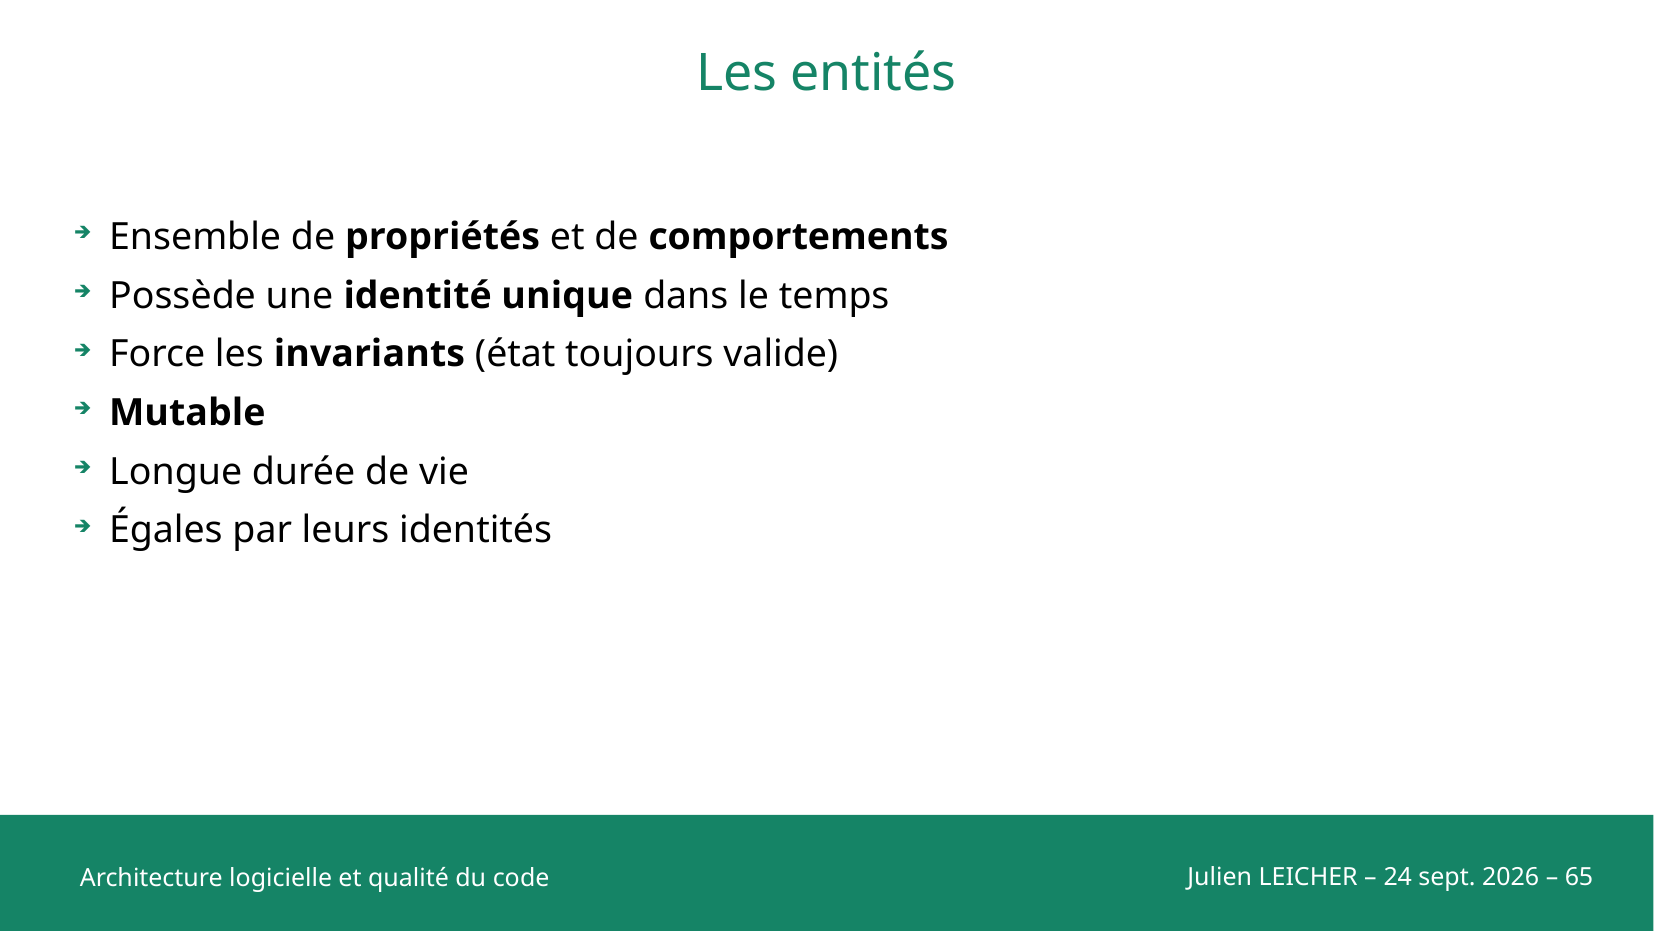

Les entités
Ensemble de propriétés et de comportements
Possède une identité unique dans le temps
Force les invariants (état toujours valide)
Mutable
Longue durée de vie
Égales par leurs identités
Julien LEICHER – –
Architecture logicielle et qualité du code